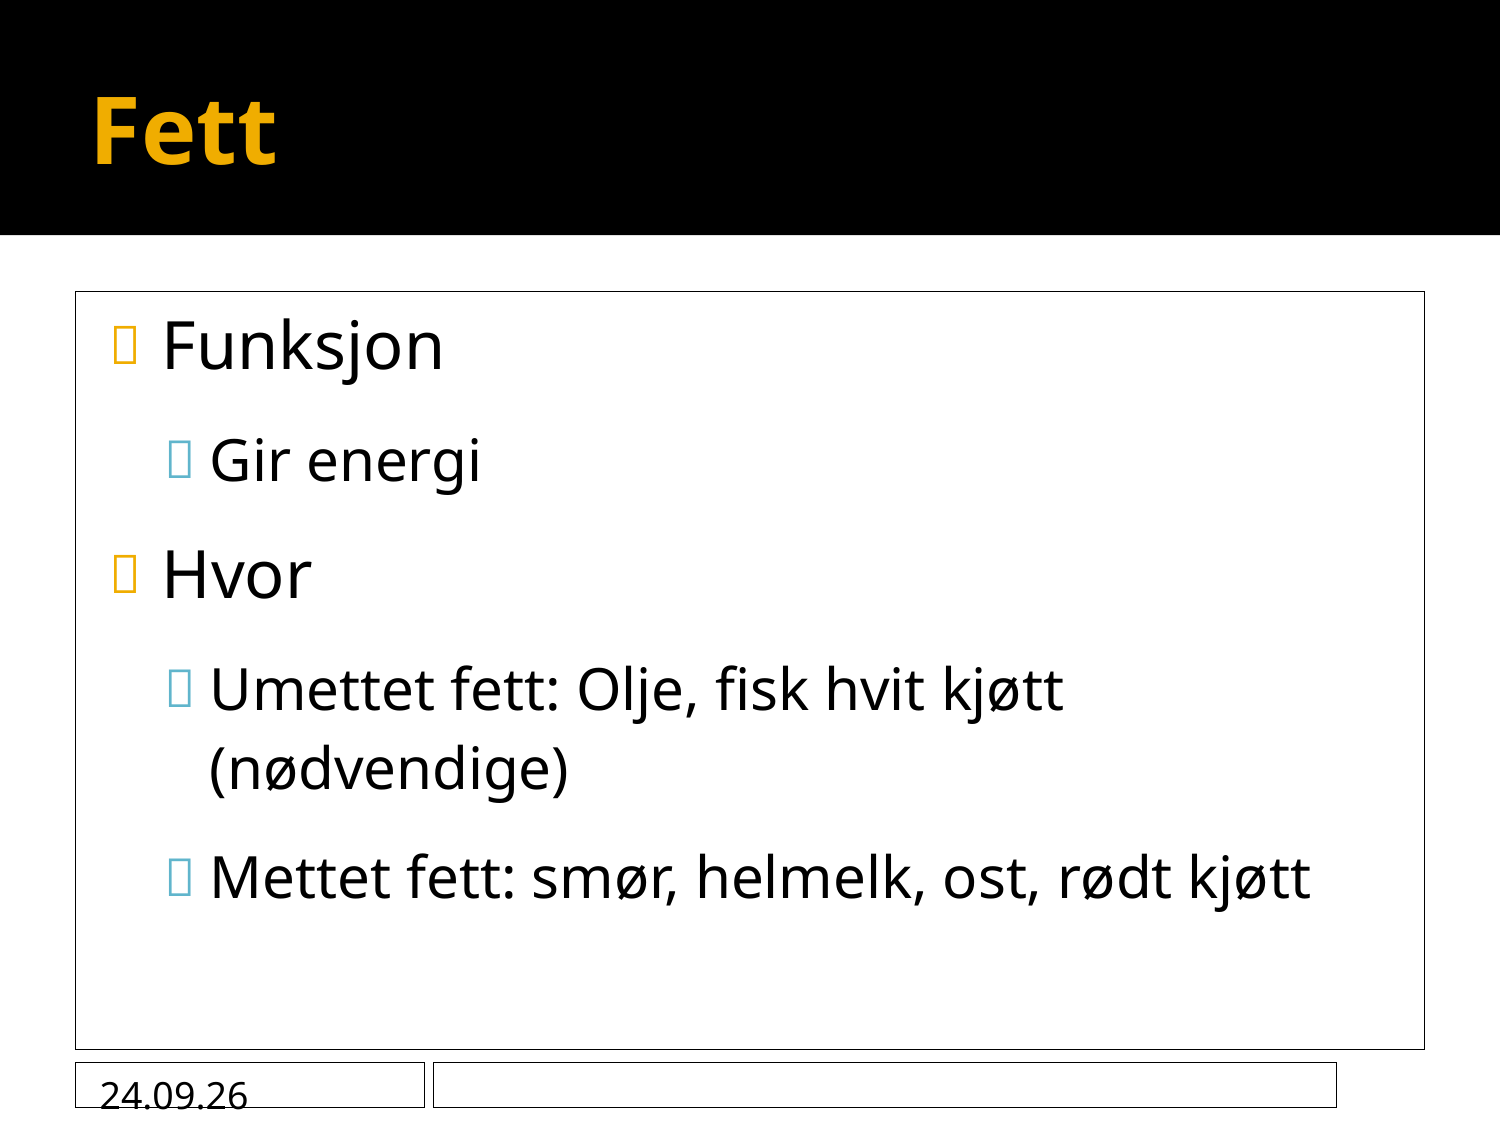

# Fett
Funksjon
Gir energi
Hvor
Umettet fett: Olje, fisk hvit kjøtt (nødvendige)
Mettet fett: smør, helmelk, ost, rødt kjøtt